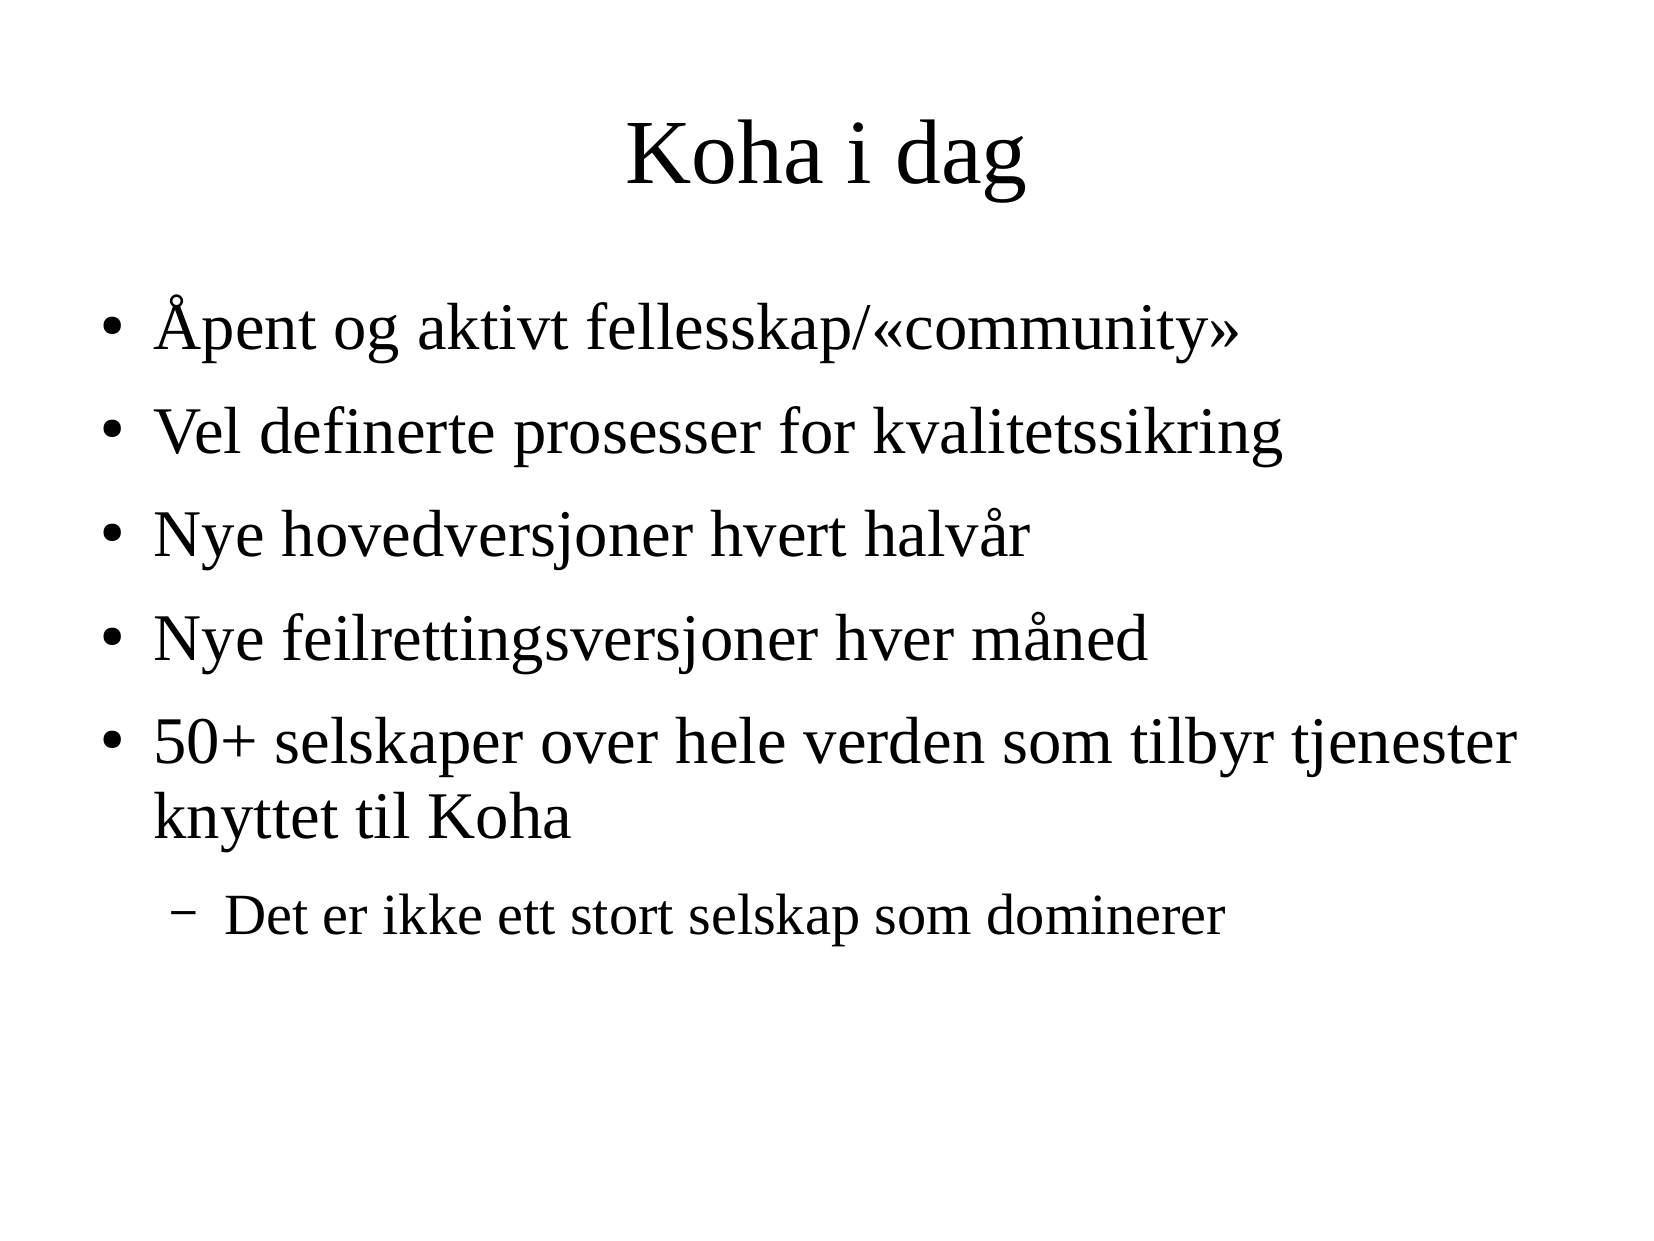

# Koha i dag
Åpent og aktivt fellesskap/«community»
Vel definerte prosesser for kvalitetssikring
Nye hovedversjoner hvert halvår
Nye feilrettingsversjoner hver måned
50+ selskaper over hele verden som tilbyr tjenester knyttet til Koha
Det er ikke ett stort selskap som dominerer